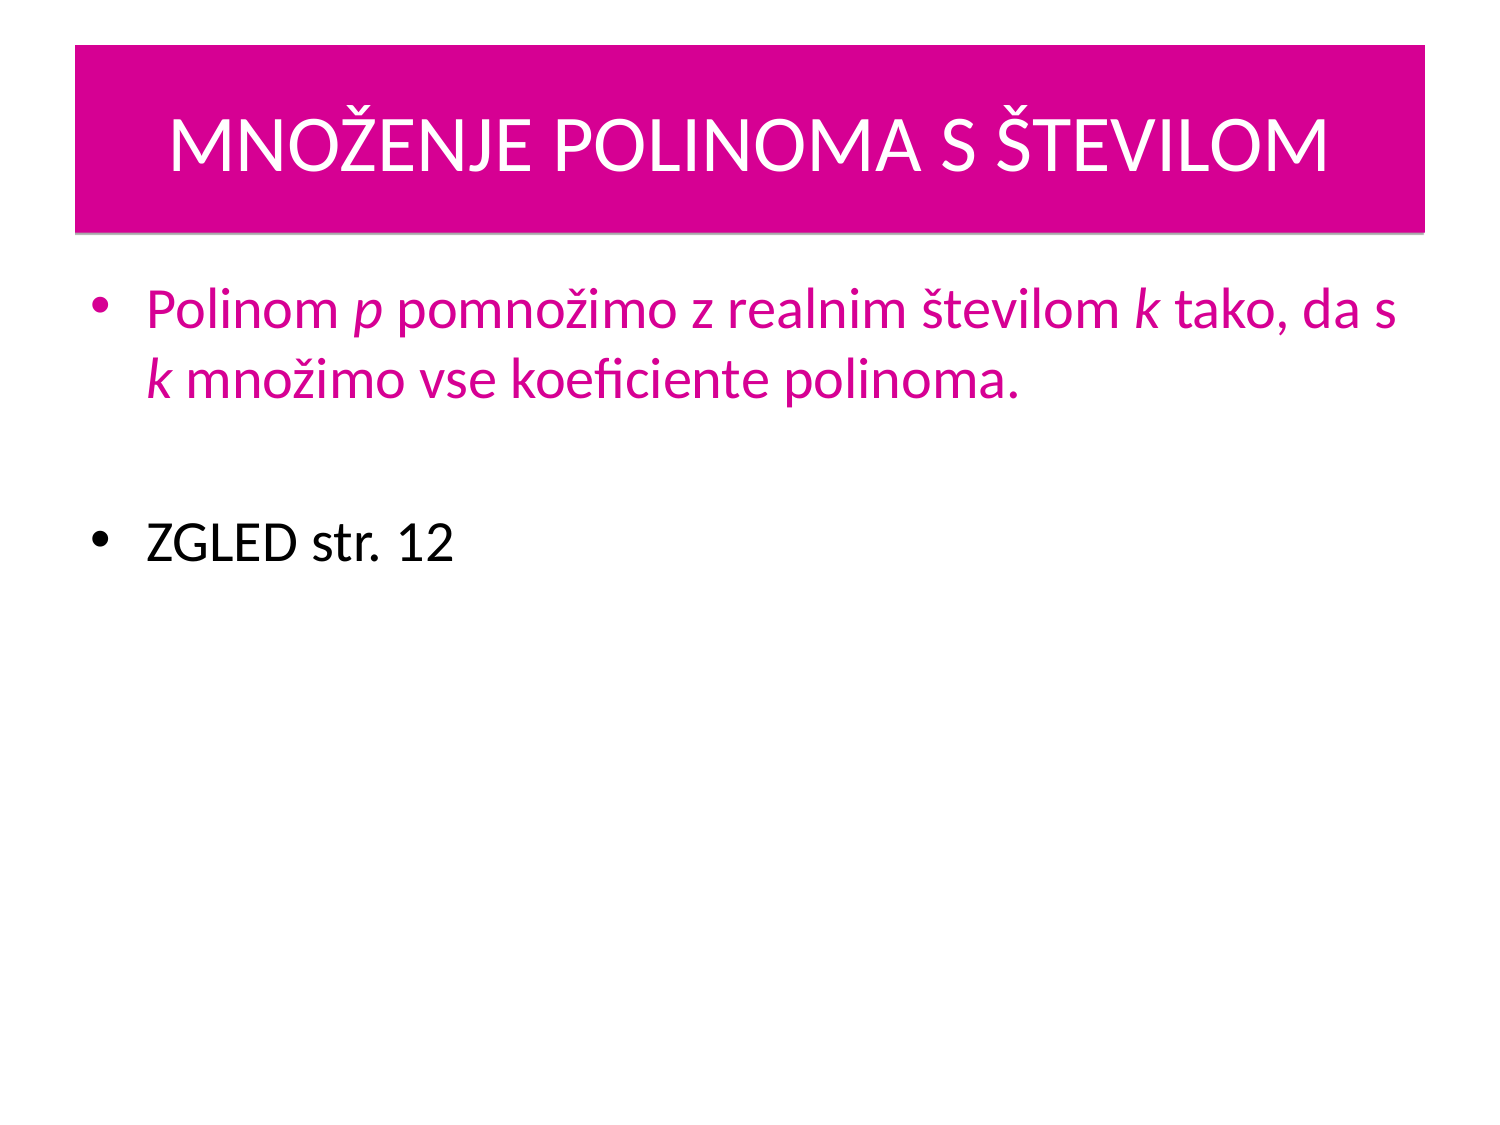

# MNOŽENJE POLINOMA S ŠTEVILOM
Polinom p pomnožimo z realnim številom k tako, da s k množimo vse koeficiente polinoma.
ZGLED str. 12